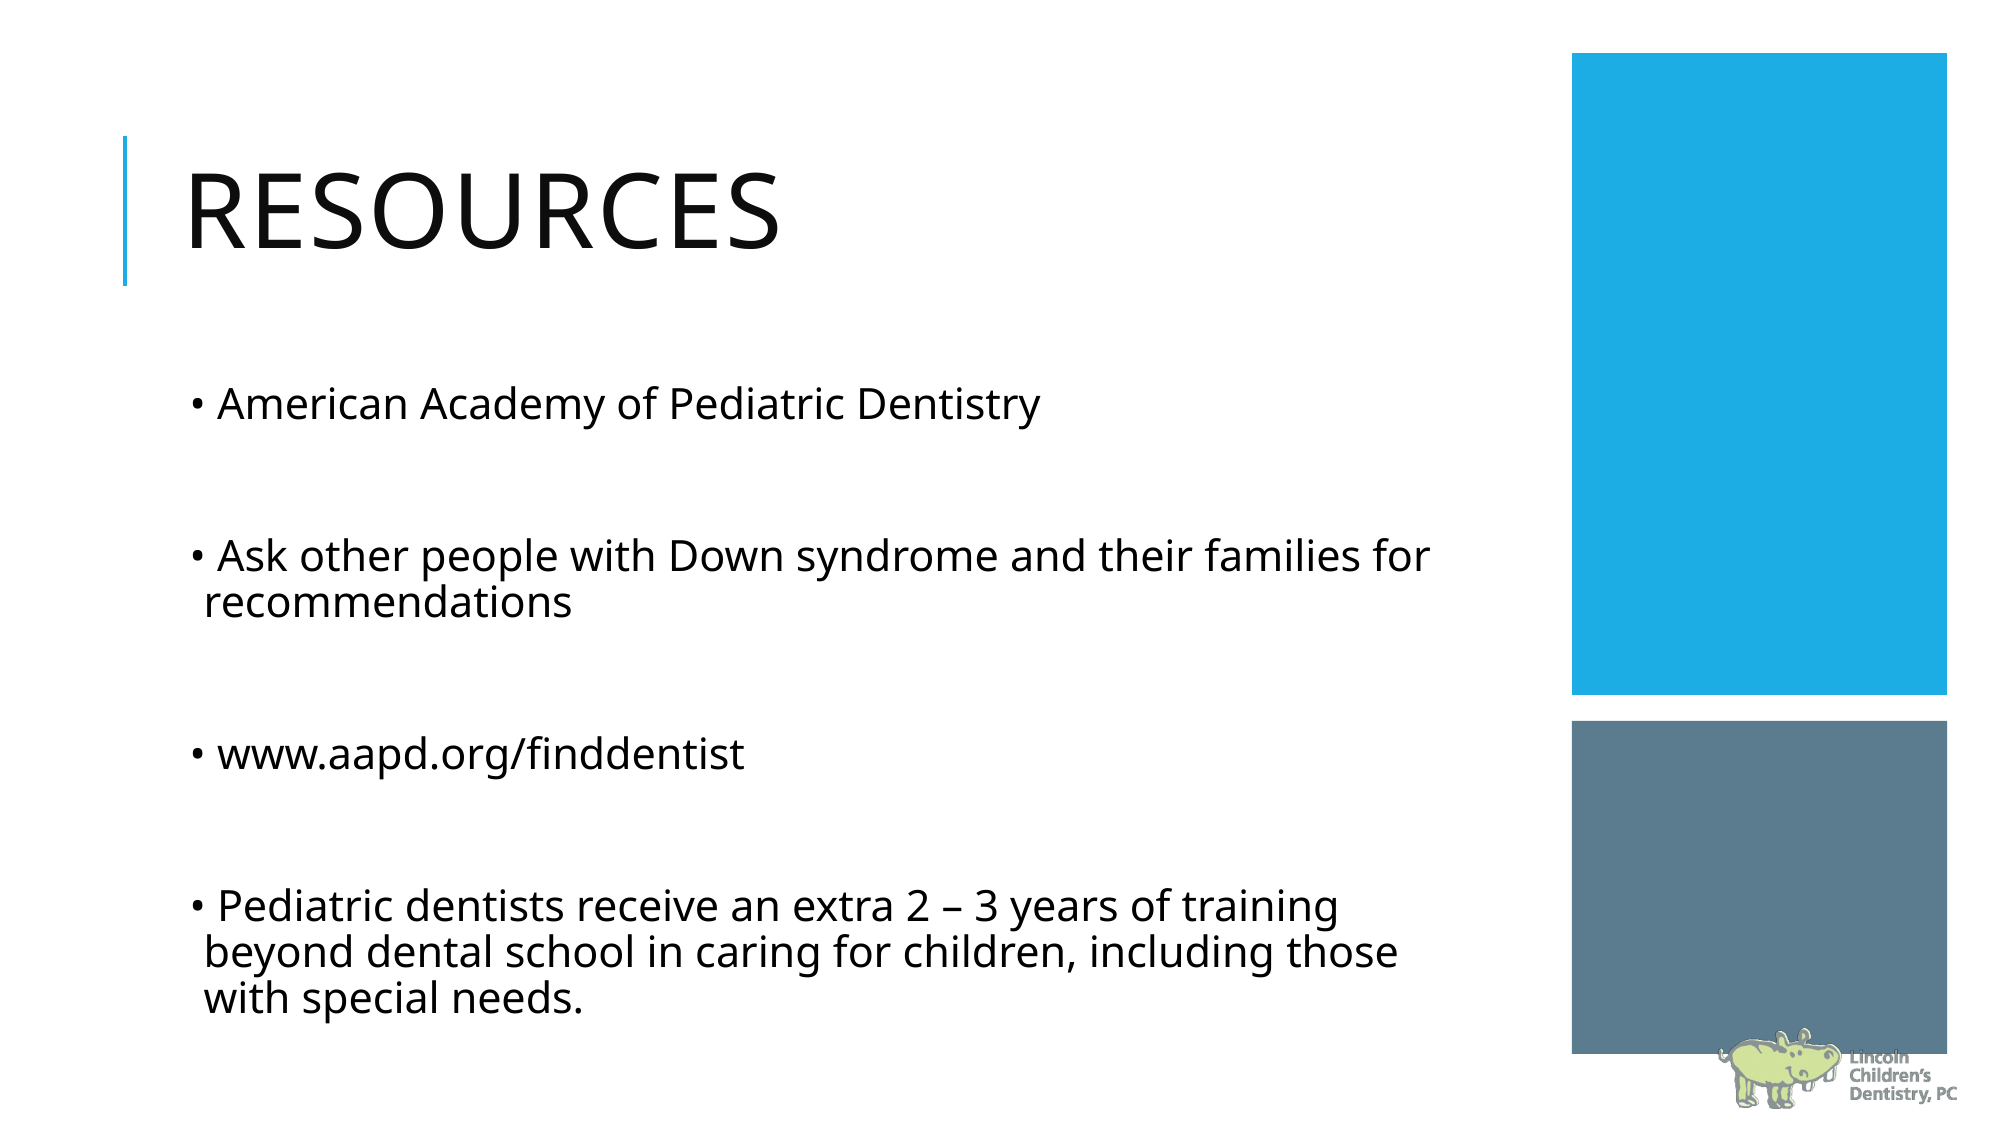

# resources
• American Academy of Pediatric Dentistry
• Ask other people with Down syndrome and their families for recommendations
• www.aapd.org/finddentist
• Pediatric dentists receive an extra 2 – 3 years of training beyond dental school in caring for children, including those with special needs.